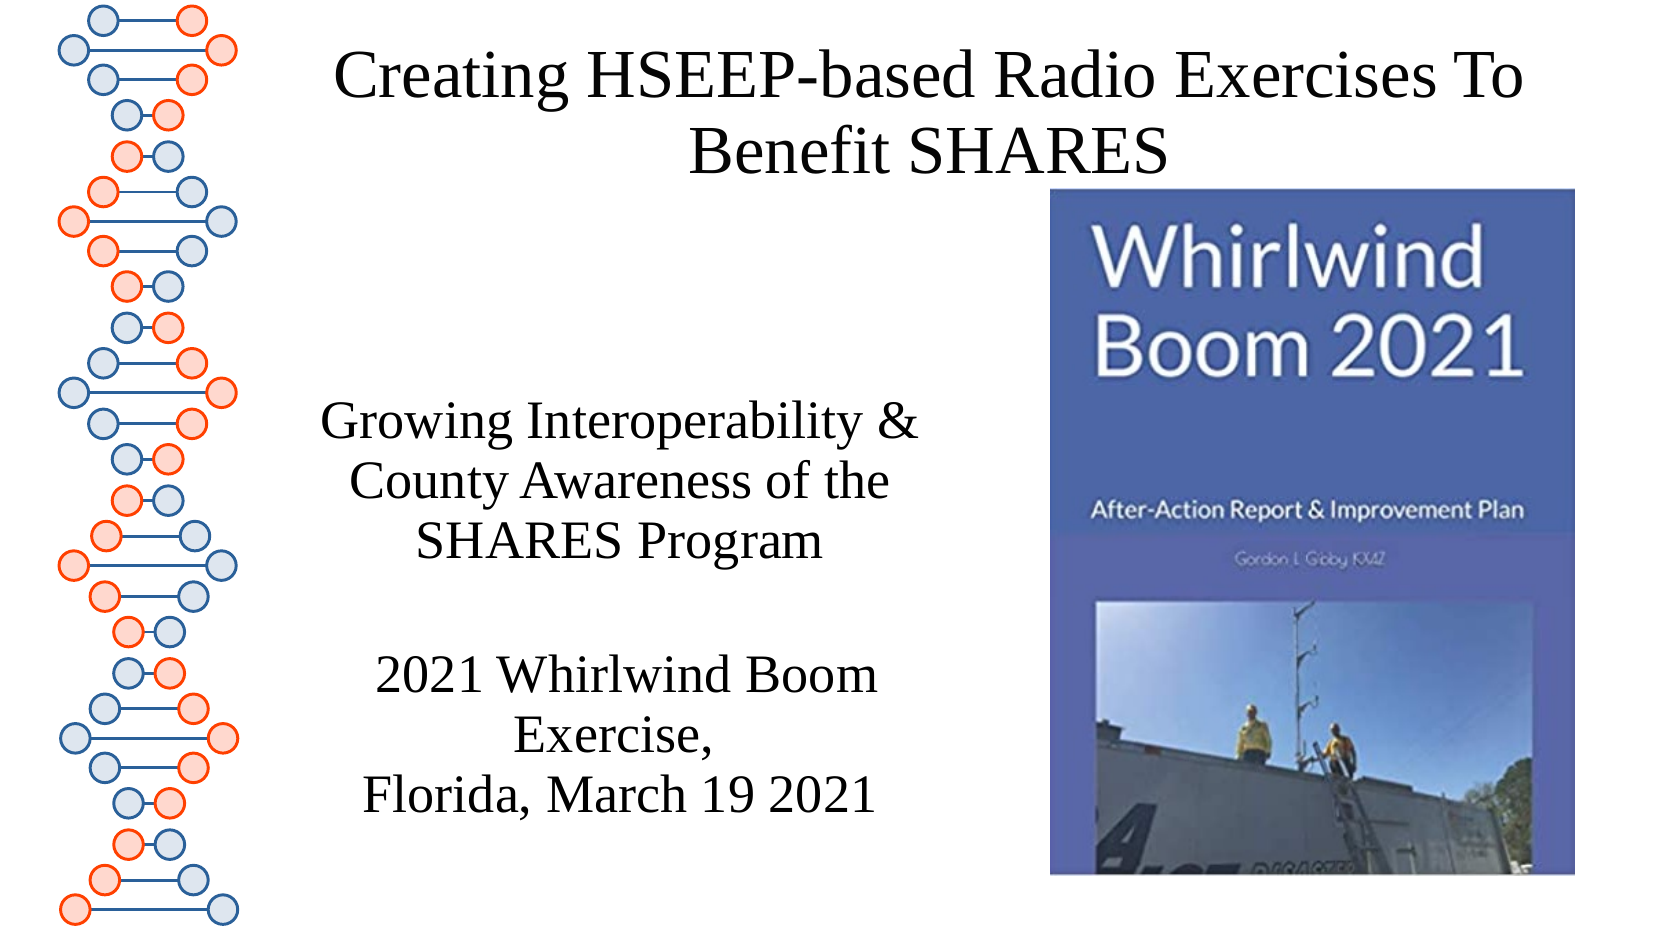

# Creating HSEEP-based Radio Exercises To Benefit SHARES
Growing Interoperability & County Awareness of the SHARES Program
 2021 Whirlwind Boom Exercise,
Florida, March 19 2021
1